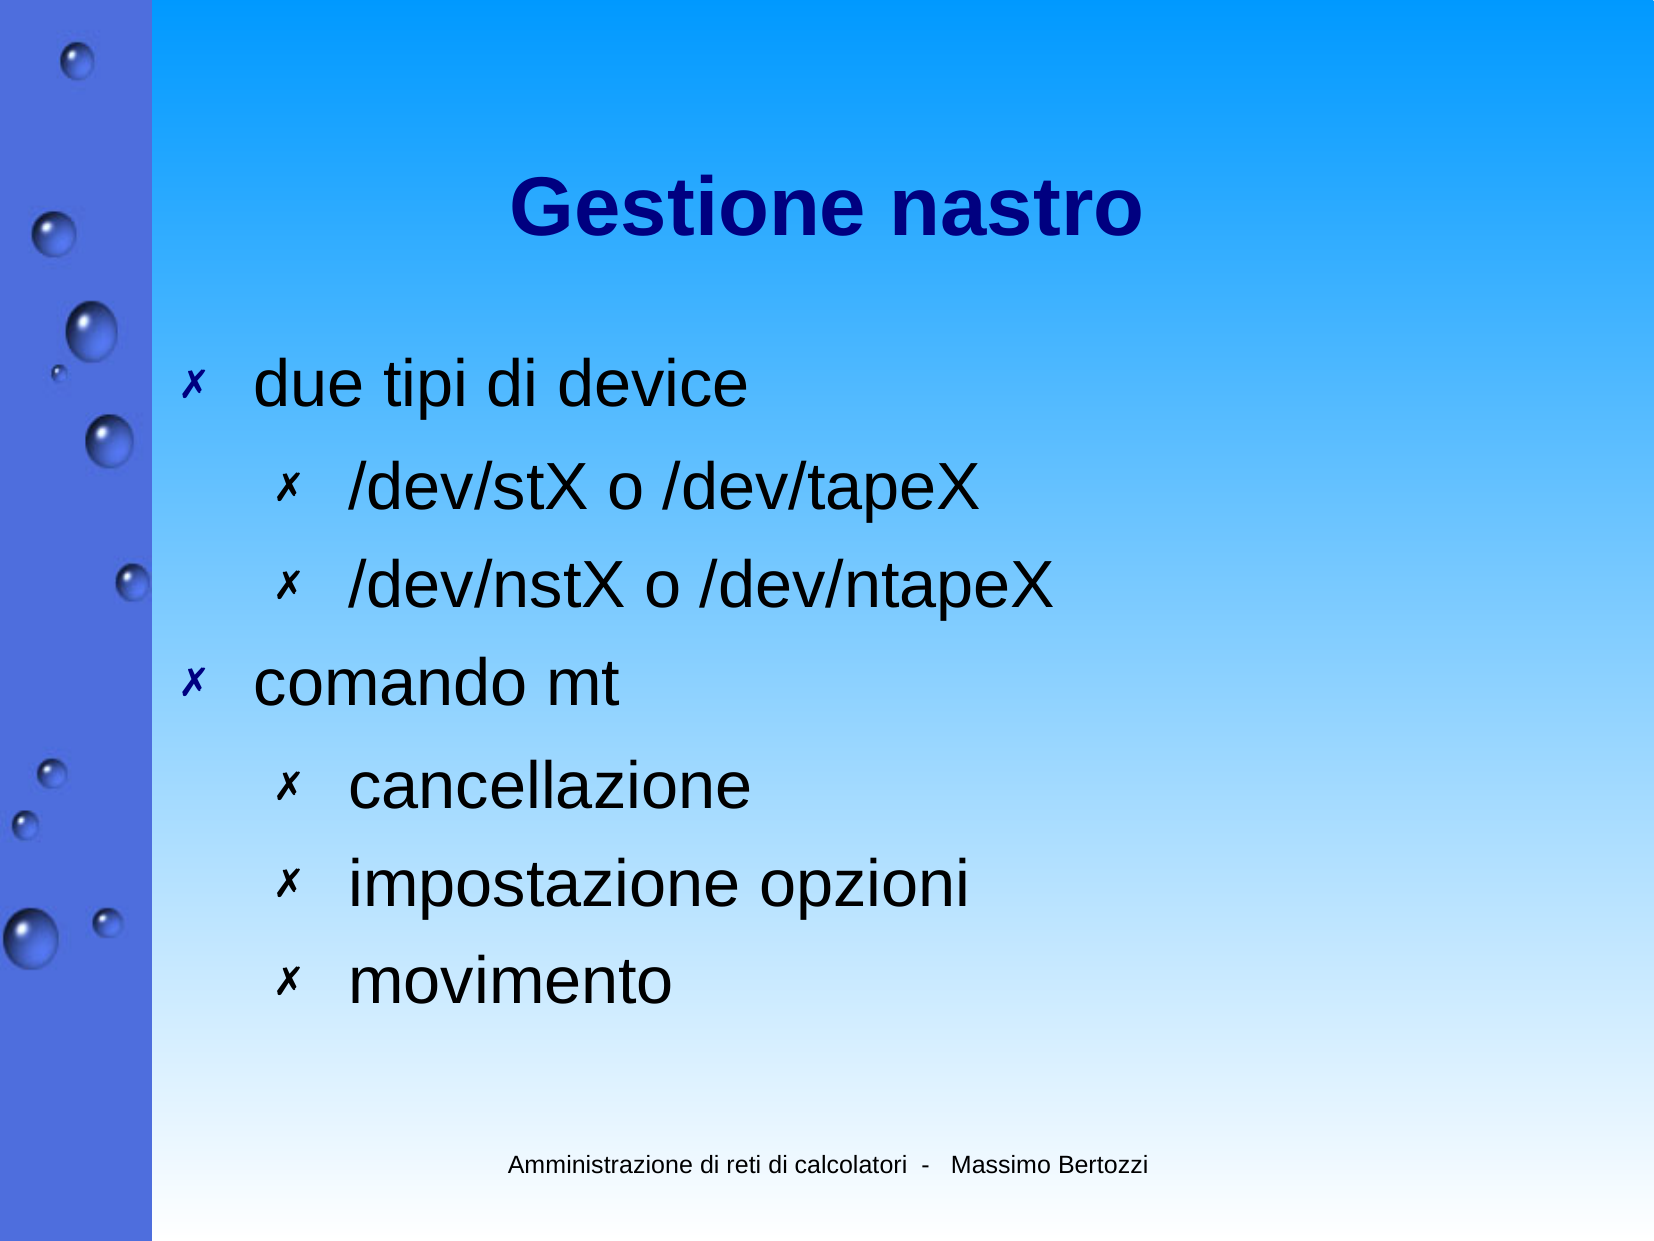

# Gestione nastro
due tipi di device
/dev/stX o /dev/tapeX
/dev/nstX o /dev/ntapeX
comando mt
cancellazione
impostazione opzioni
movimento